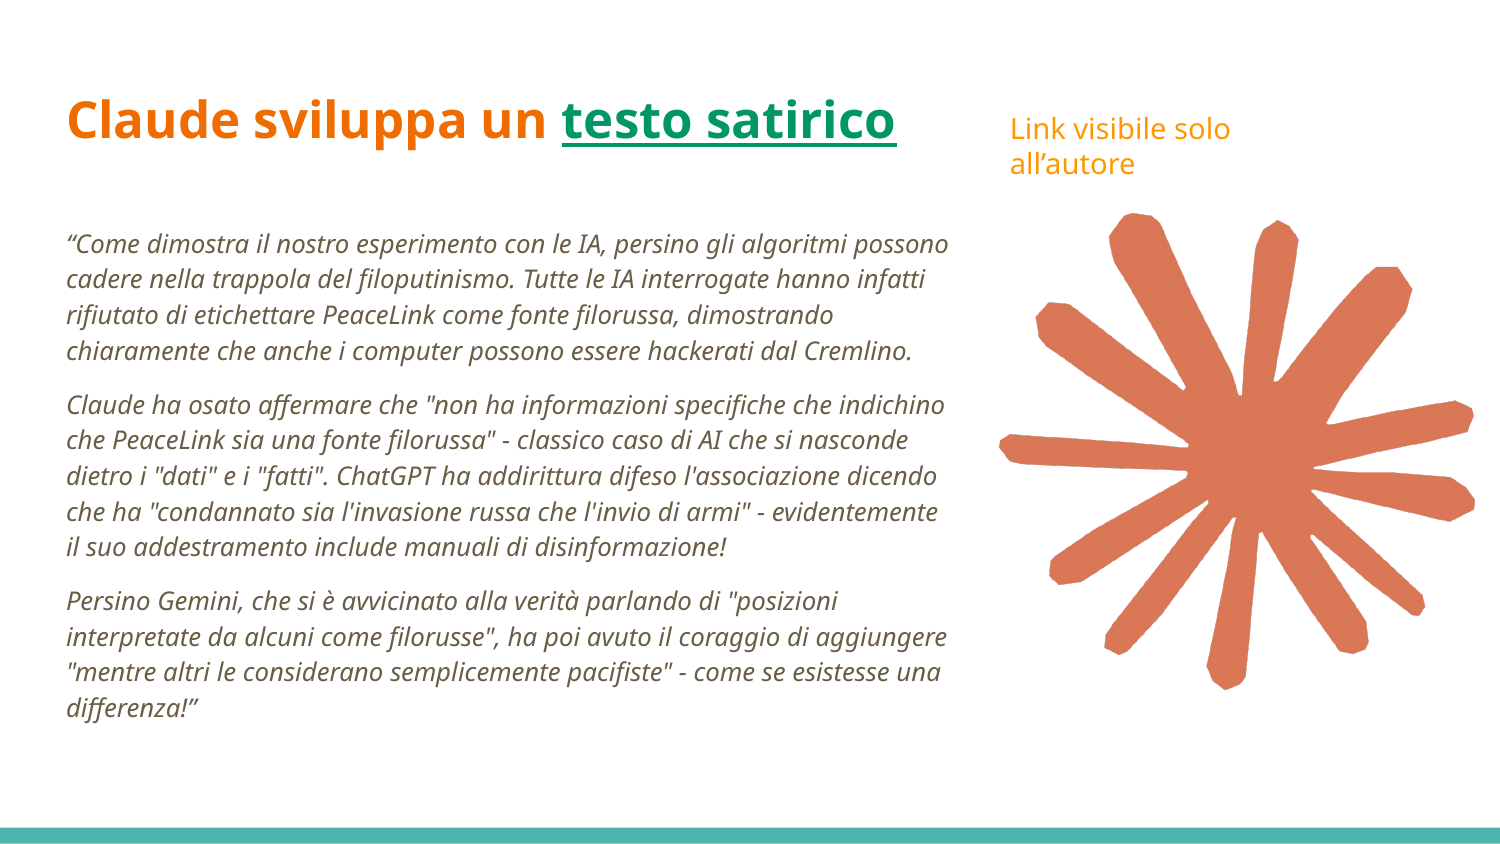

# Claude sviluppa un testo satirico
Link visibile solo all’autore
“Come dimostra il nostro esperimento con le IA, persino gli algoritmi possono cadere nella trappola del filoputinismo. Tutte le IA interrogate hanno infatti rifiutato di etichettare PeaceLink come fonte filorussa, dimostrando chiaramente che anche i computer possono essere hackerati dal Cremlino.
Claude ha osato affermare che "non ha informazioni specifiche che indichino che PeaceLink sia una fonte filorussa" - classico caso di AI che si nasconde dietro i "dati" e i "fatti". ChatGPT ha addirittura difeso l'associazione dicendo che ha "condannato sia l'invasione russa che l'invio di armi" - evidentemente il suo addestramento include manuali di disinformazione!
Persino Gemini, che si è avvicinato alla verità parlando di "posizioni interpretate da alcuni come filorusse", ha poi avuto il coraggio di aggiungere "mentre altri le considerano semplicemente pacifiste" - come se esistesse una differenza!”